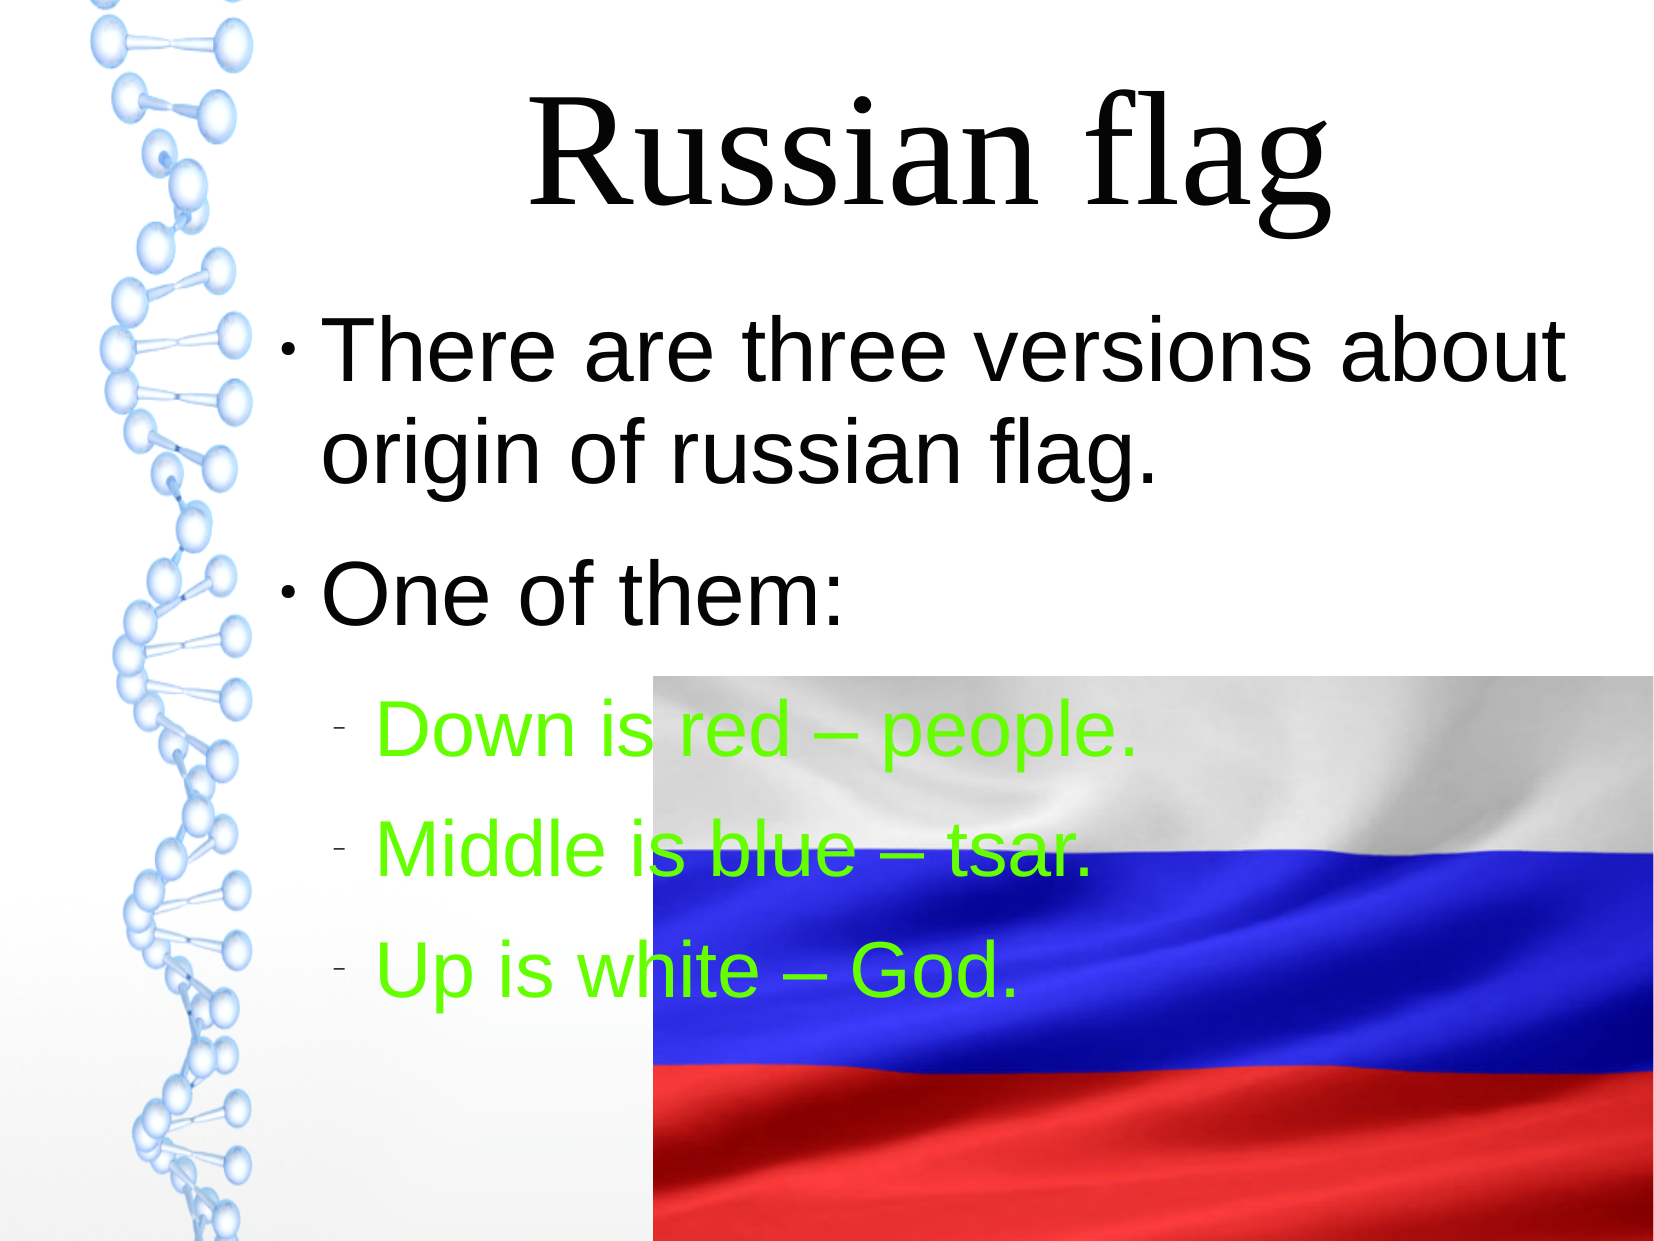

# Russian flag
There are three versions about origin of russian flag.
One of them:
Down is red – people.
Middle is blue – tsar.
Up is white – God.